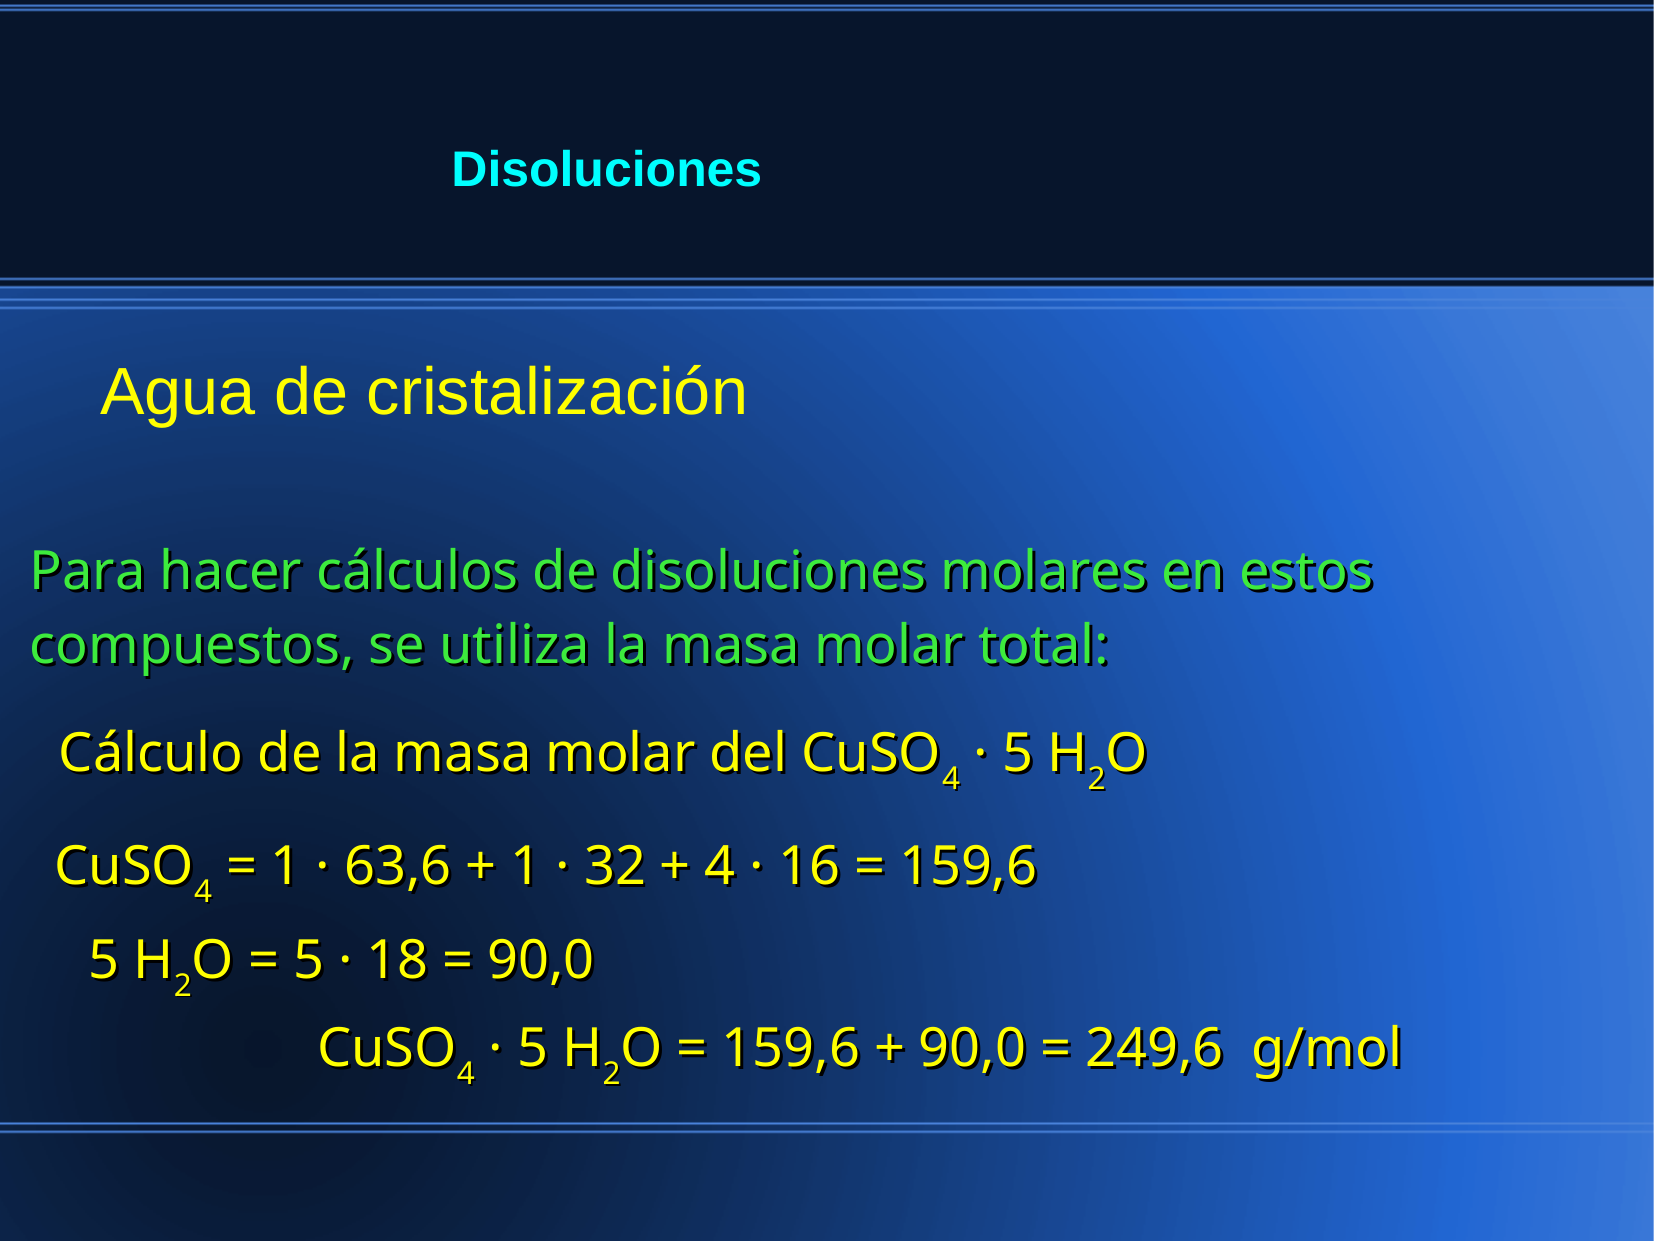

Disoluciones
# Agua de cristalización
Para hacer cálculos de disoluciones molares en estos compuestos, se utiliza la masa molar total:
Cálculo de la masa molar del CuSO4 · 5 H2O
CuSO4 = 1 · 63,6 + 1 · 32 + 4 · 16 = 159,6
5 H2O = 5 · 18 = 90,0
CuSO4 · 5 H2O = 159,6 + 90,0 = 249,6 g/mol